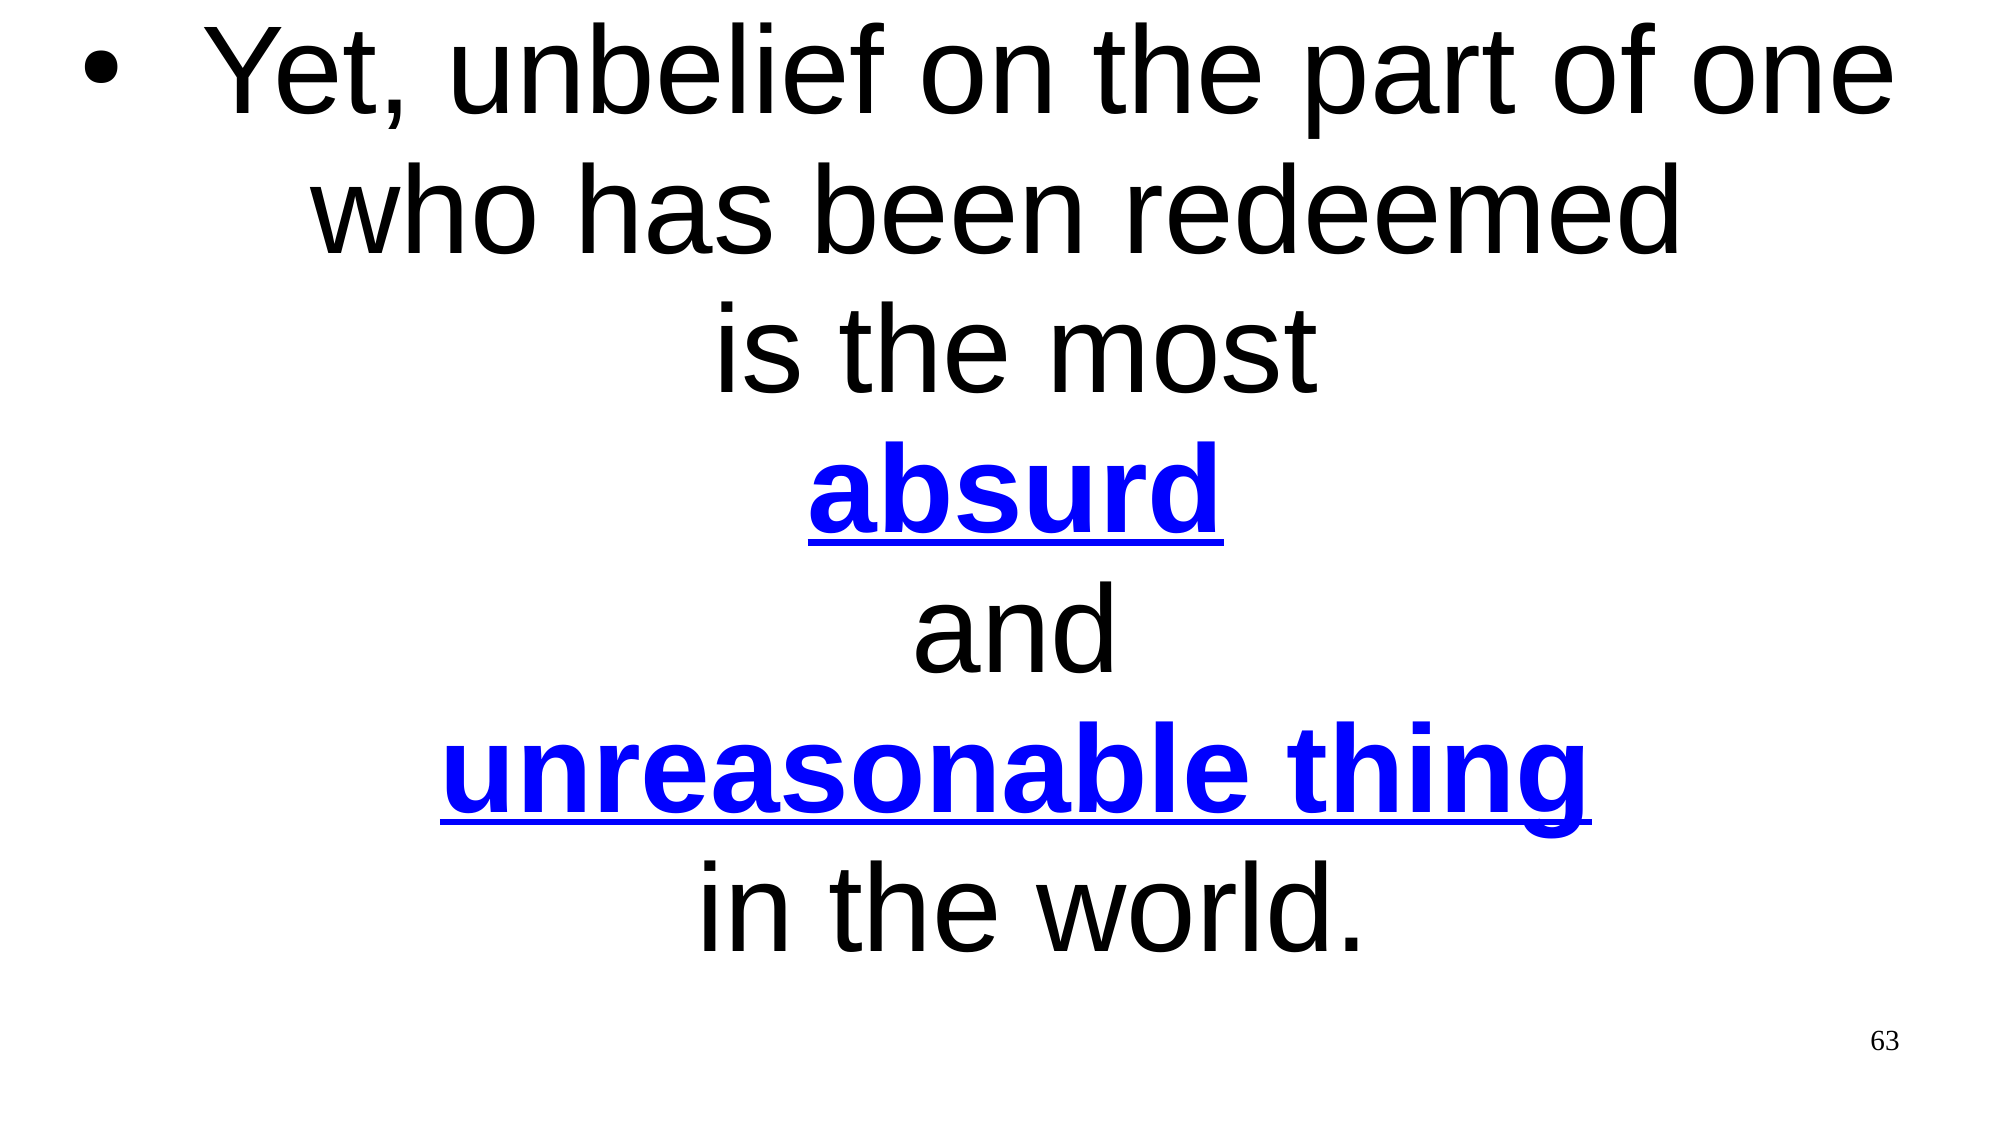

# Yet, unbelief on the part of one who has been redeemed is the most absurd and unreasonable thing in the world.
63